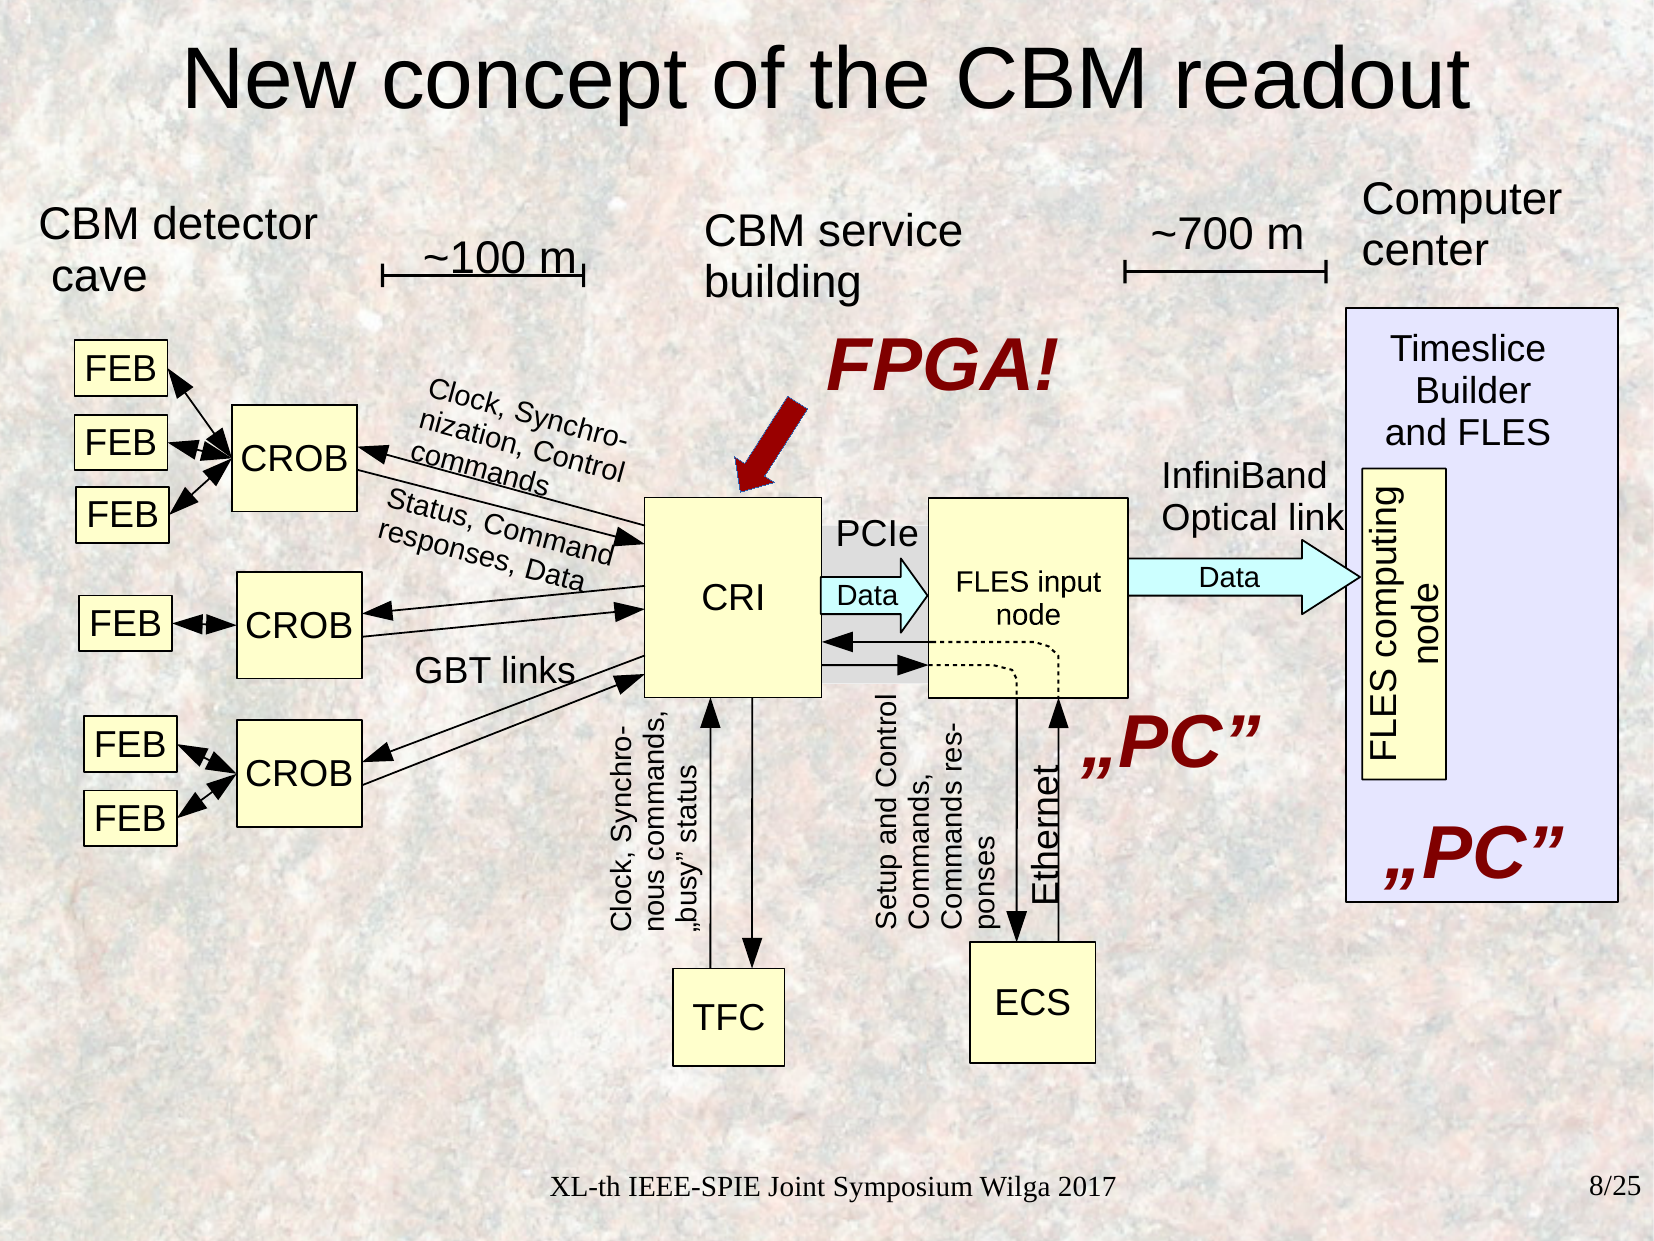

# New concept of the CBM readout
Computer
center
CBM detector
 cave
CBM service building
~700 m
~100 m
FPGA!
Timeslice
 Builder
and FLES
FEB
Clock, Synchro-
nization, Control
commands
FEE
CROB
FEB
InfiniBand
Optical link
FEB
CRI
Status, Command
responses, Data
PCIe
Data
Data
CROB
FLES computing
node
FEB
GBT links
„PC”
FEB
CROB
Setup and Control
Commands,
Commands res-
ponses
Clock, Synchro-
nous commands,
„busy” status
Ethernet
FEB
„PC”
ECS
TFC
8
CBM Collaboration Meeting 03.2017